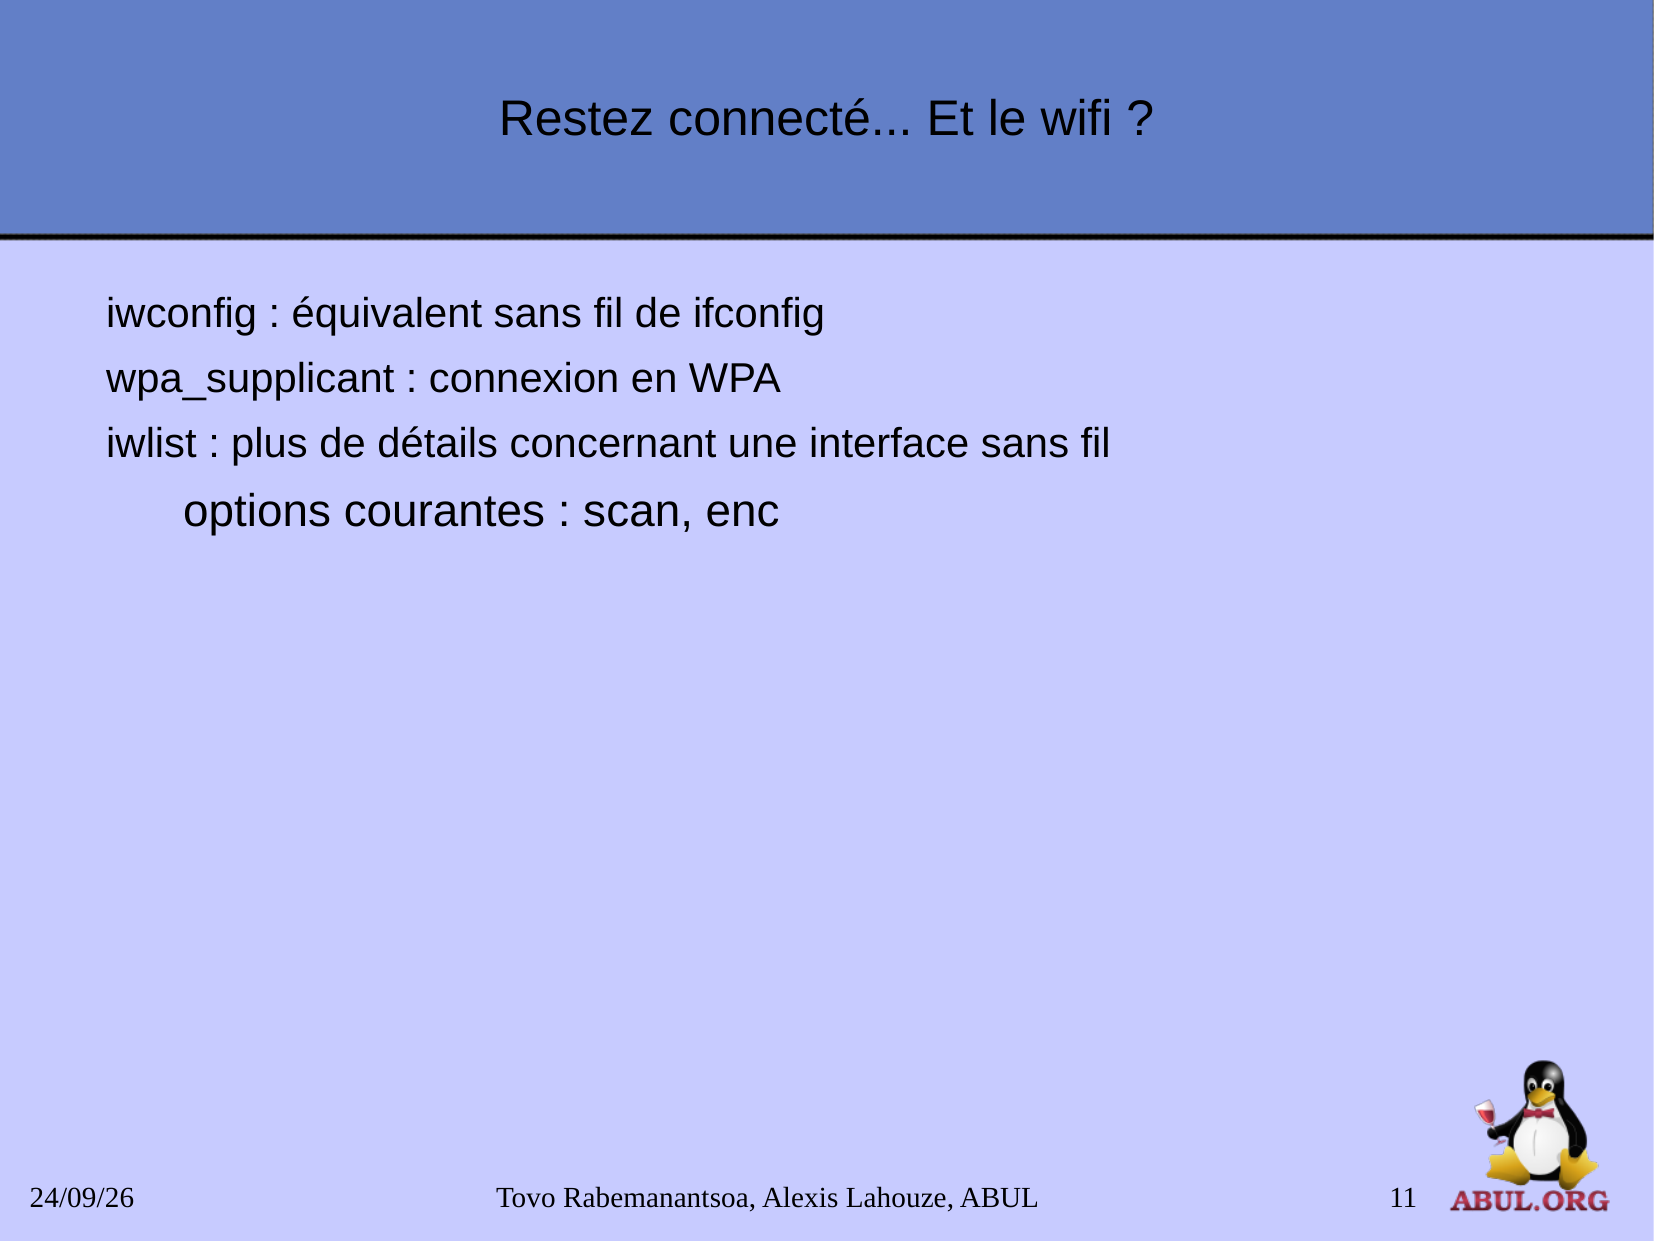

# Restez connecté... Et le wifi ?
iwconfig : équivalent sans fil de ifconfig
wpa_supplicant : connexion en WPA
iwlist : plus de détails concernant une interface sans fil
options courantes : scan, enc
Tovo Rabemanantsoa, Alexis Lahouze, ABUL
11